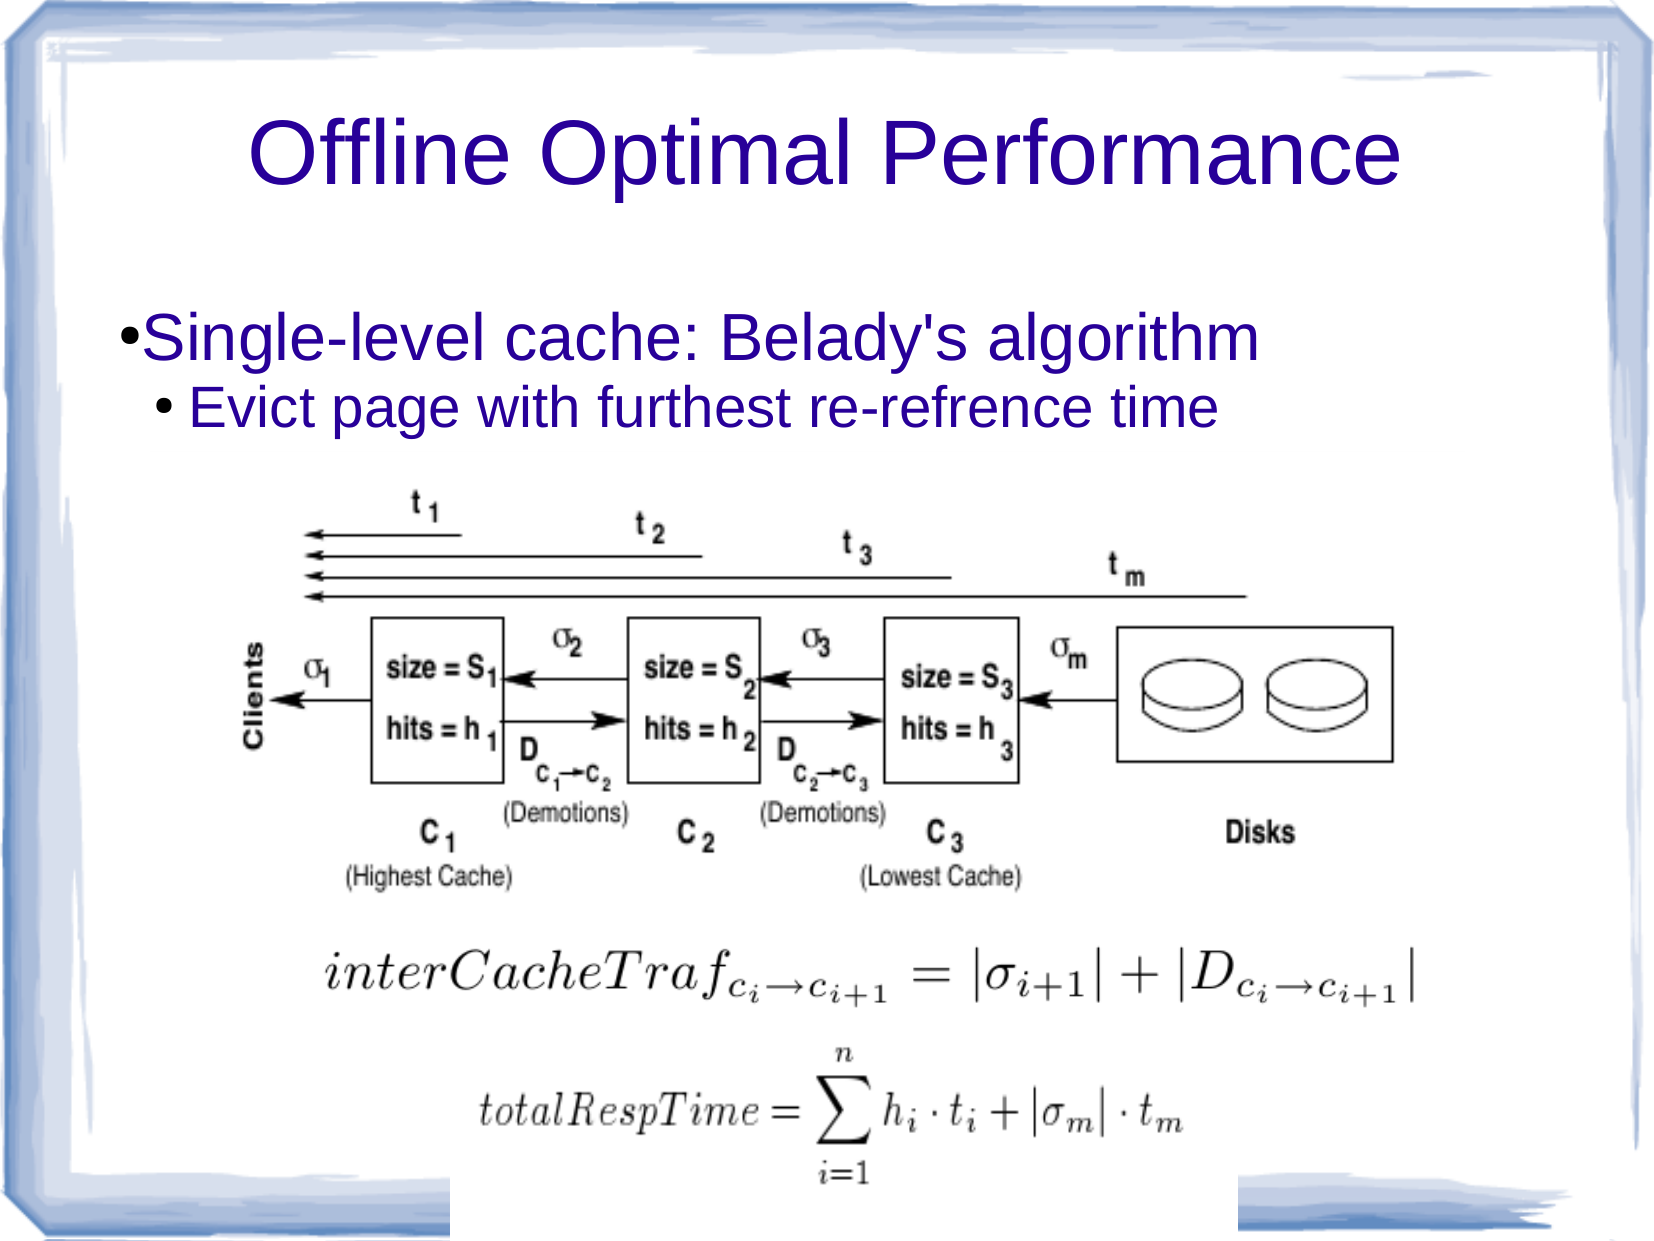

# Offline Optimal Performance
Single-level cache: Belady's algorithm
Evict page with furthest re-refrence time